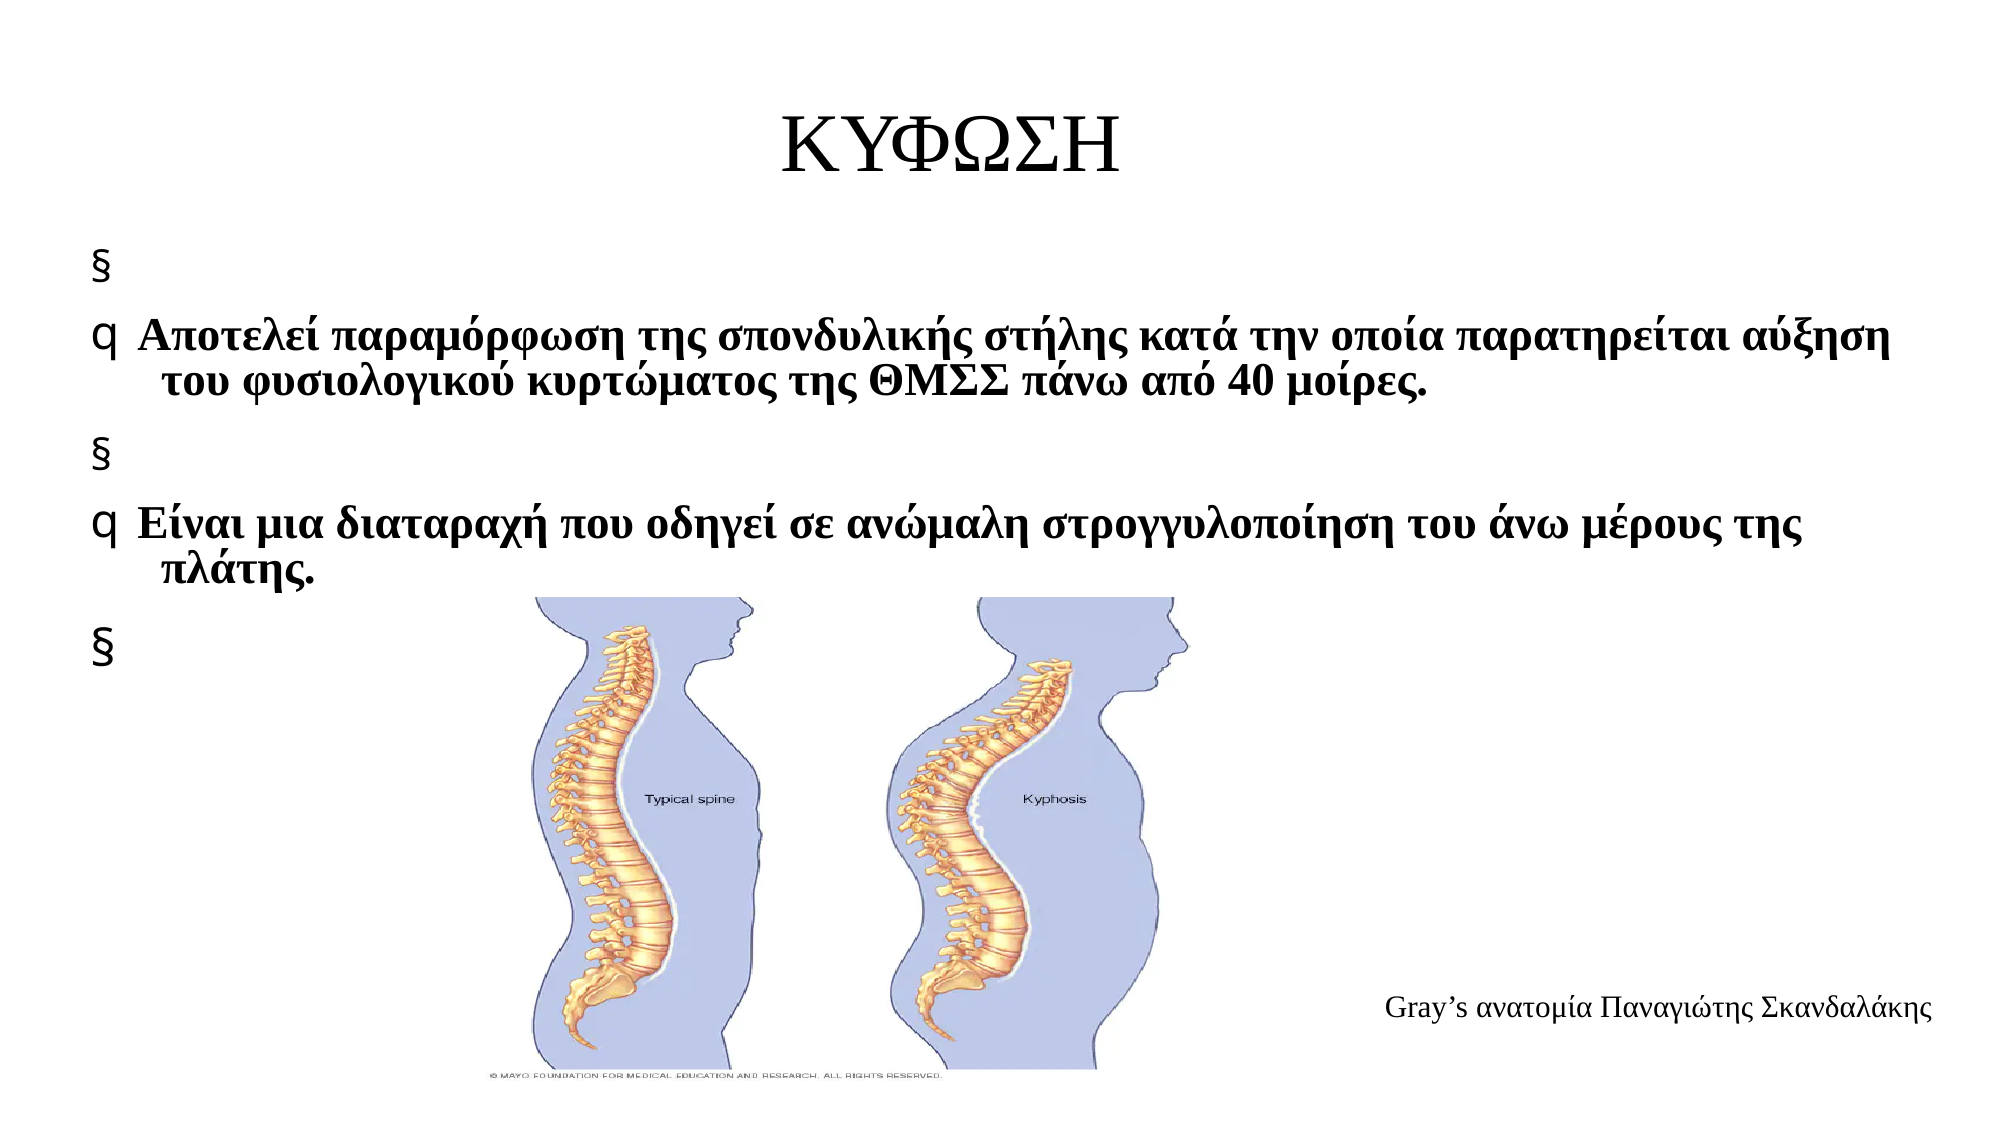

# ΚΥΦΩΣΗ
 Αποτελεί παραμόρφωση της σπονδυλικής στήλης κατά την οποία παρατηρείται αύξηση του φυσιολογικού κυρτώματος της ΘΜΣΣ πάνω από 40 μοίρες.
 Είναι μια διαταραχή που οδηγεί σε ανώμαλη στρογγυλοποίηση του άνω μέρους της πλάτης.
Gray’s ανατομία Παναγιώτης Σκανδαλάκης